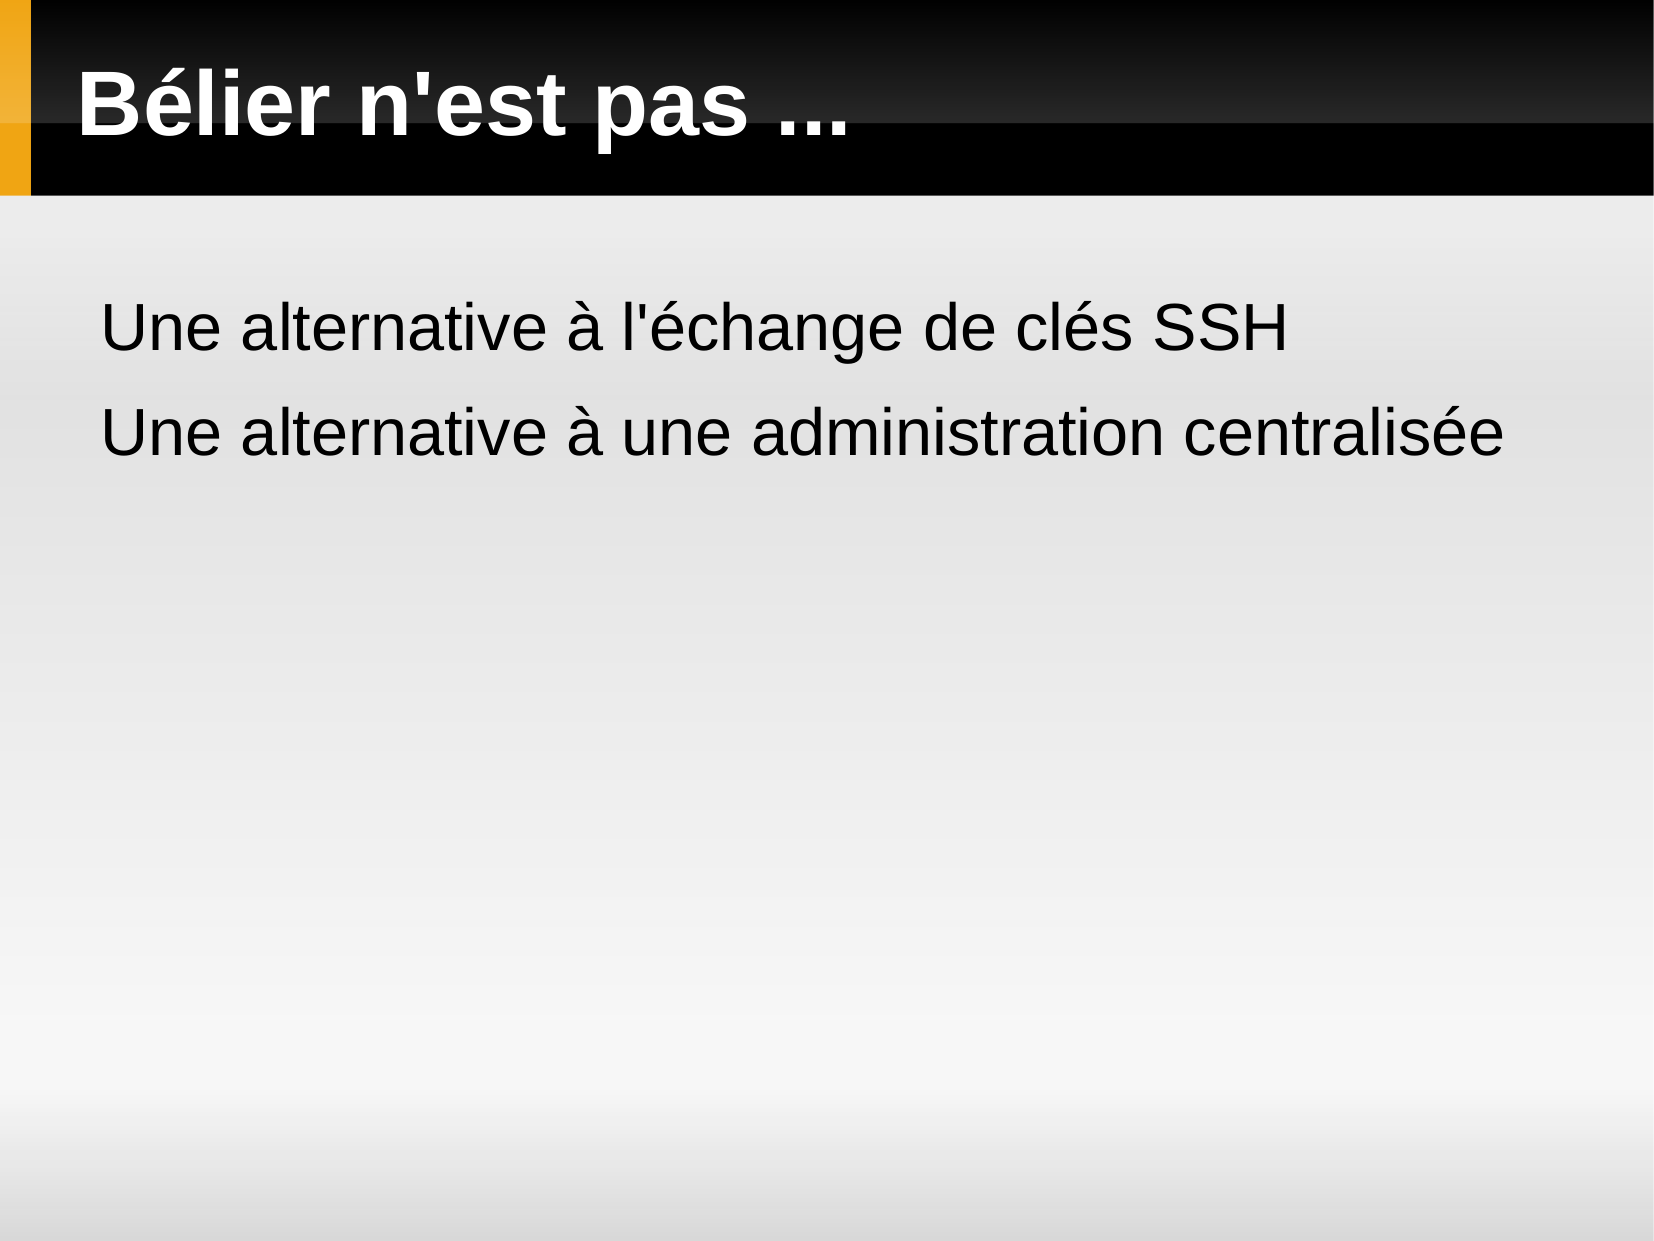

# Bélier n'est pas ...
Une alternative à l'échange de clés SSH
Une alternative à une administration centralisée